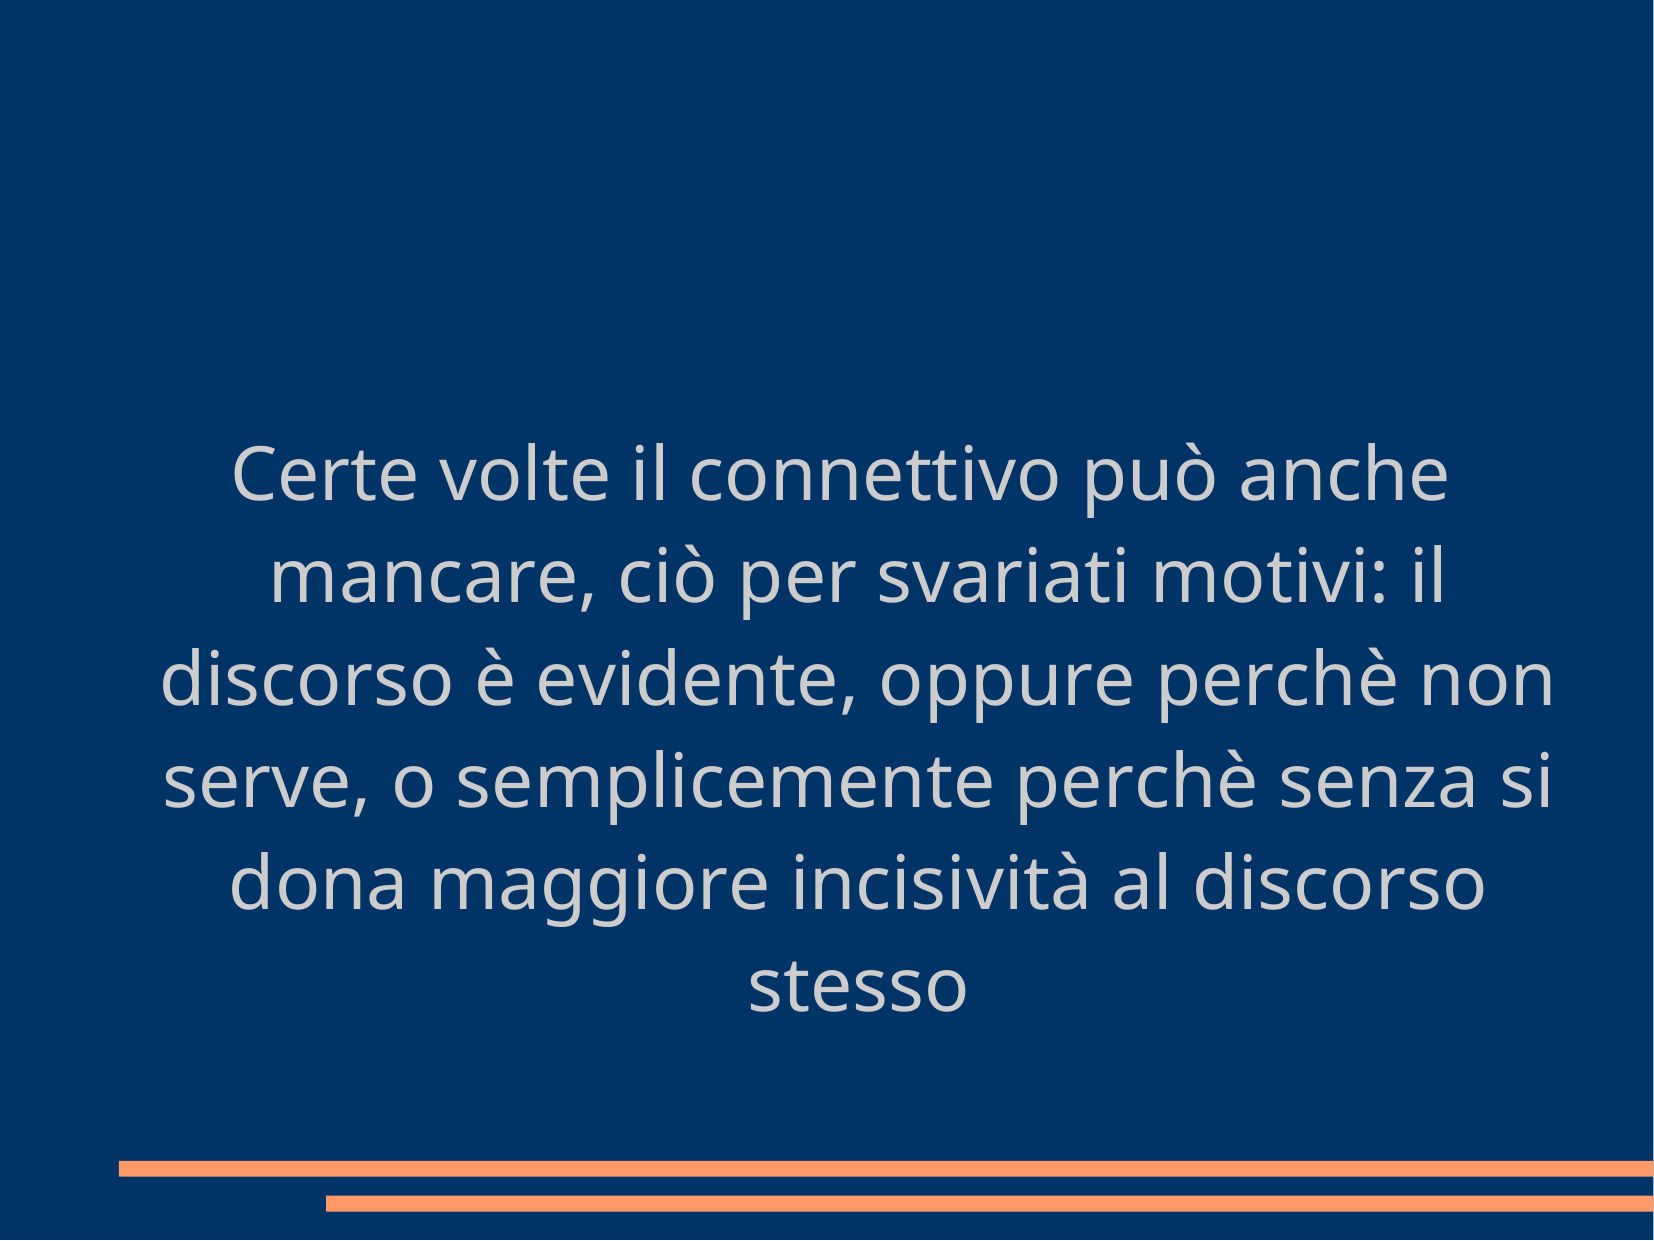

# Certe volte il connettivo può anche mancare, ciò per svariati motivi: il discorso è evidente, oppure perchè non serve, o semplicemente perchè senza si dona maggiore incisività al discorso stesso